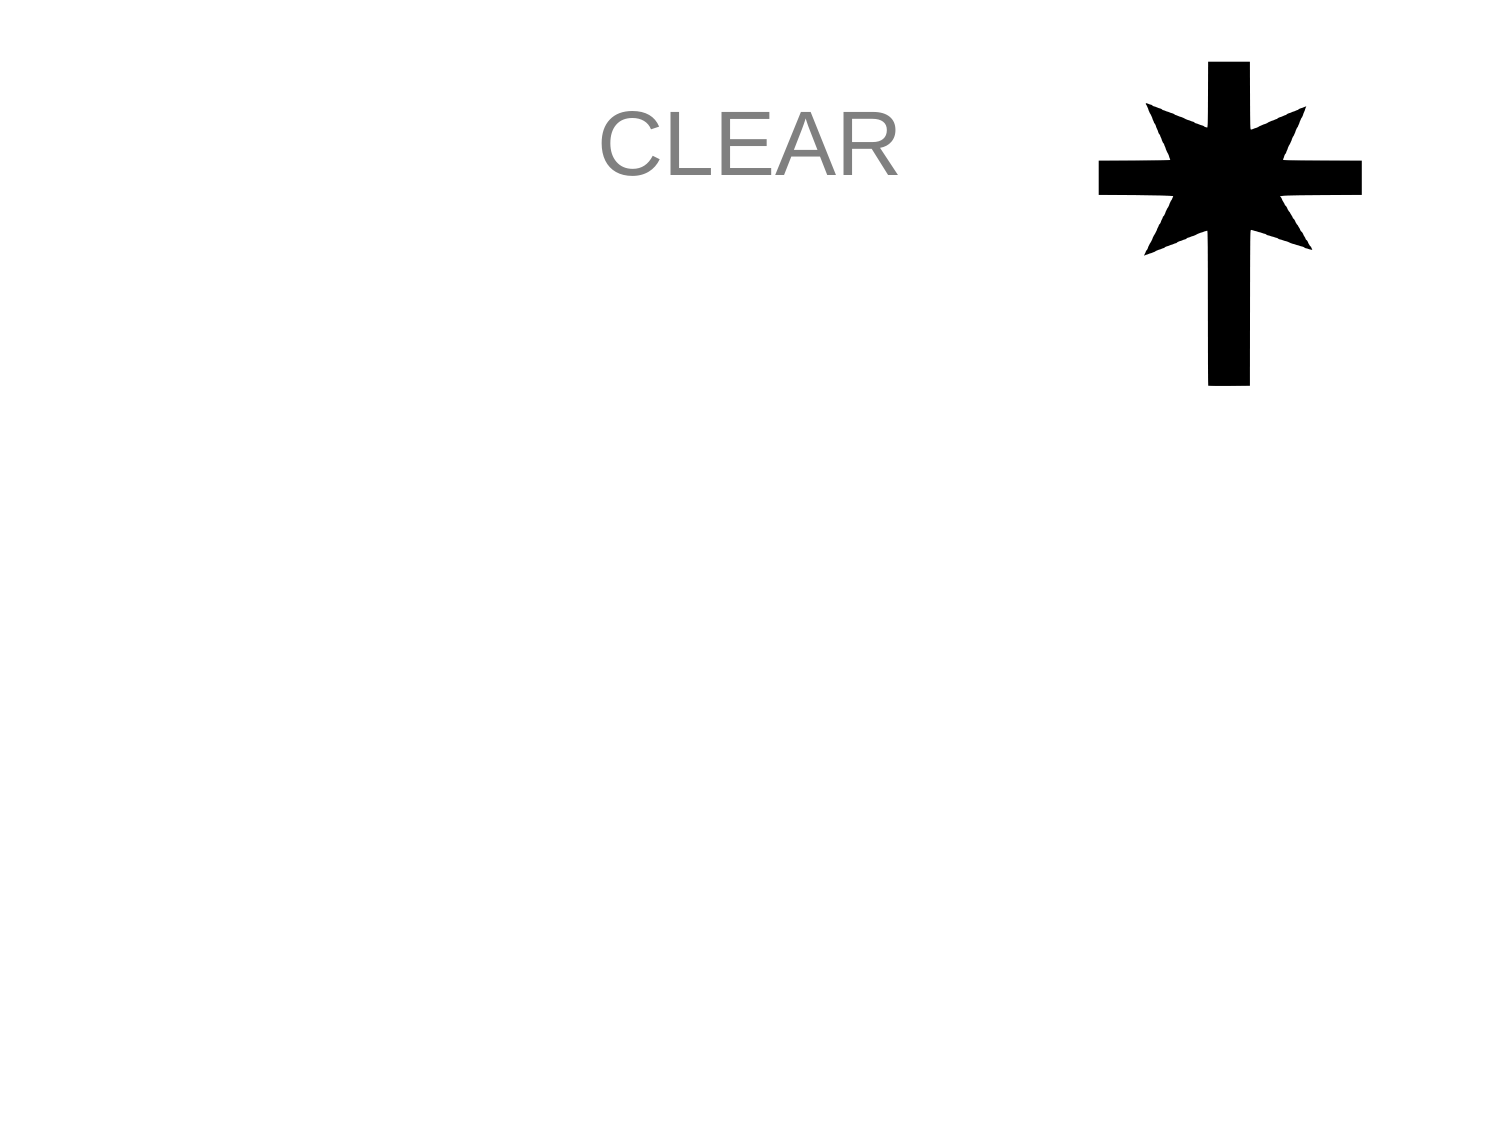

# CLEAR
Cilj je postati clear
Nima več reaktivnega uma
Njegova dejanja kažejo, da uravnava življenje in iz njega črpa zadovoljstvo
Popolnoma svoboden
Njegovi potenciali so neomejeni, večine se sam niti ne zaveda
Njegov obstoj se razteza več kot na zgolj eno življenjsko dobo.